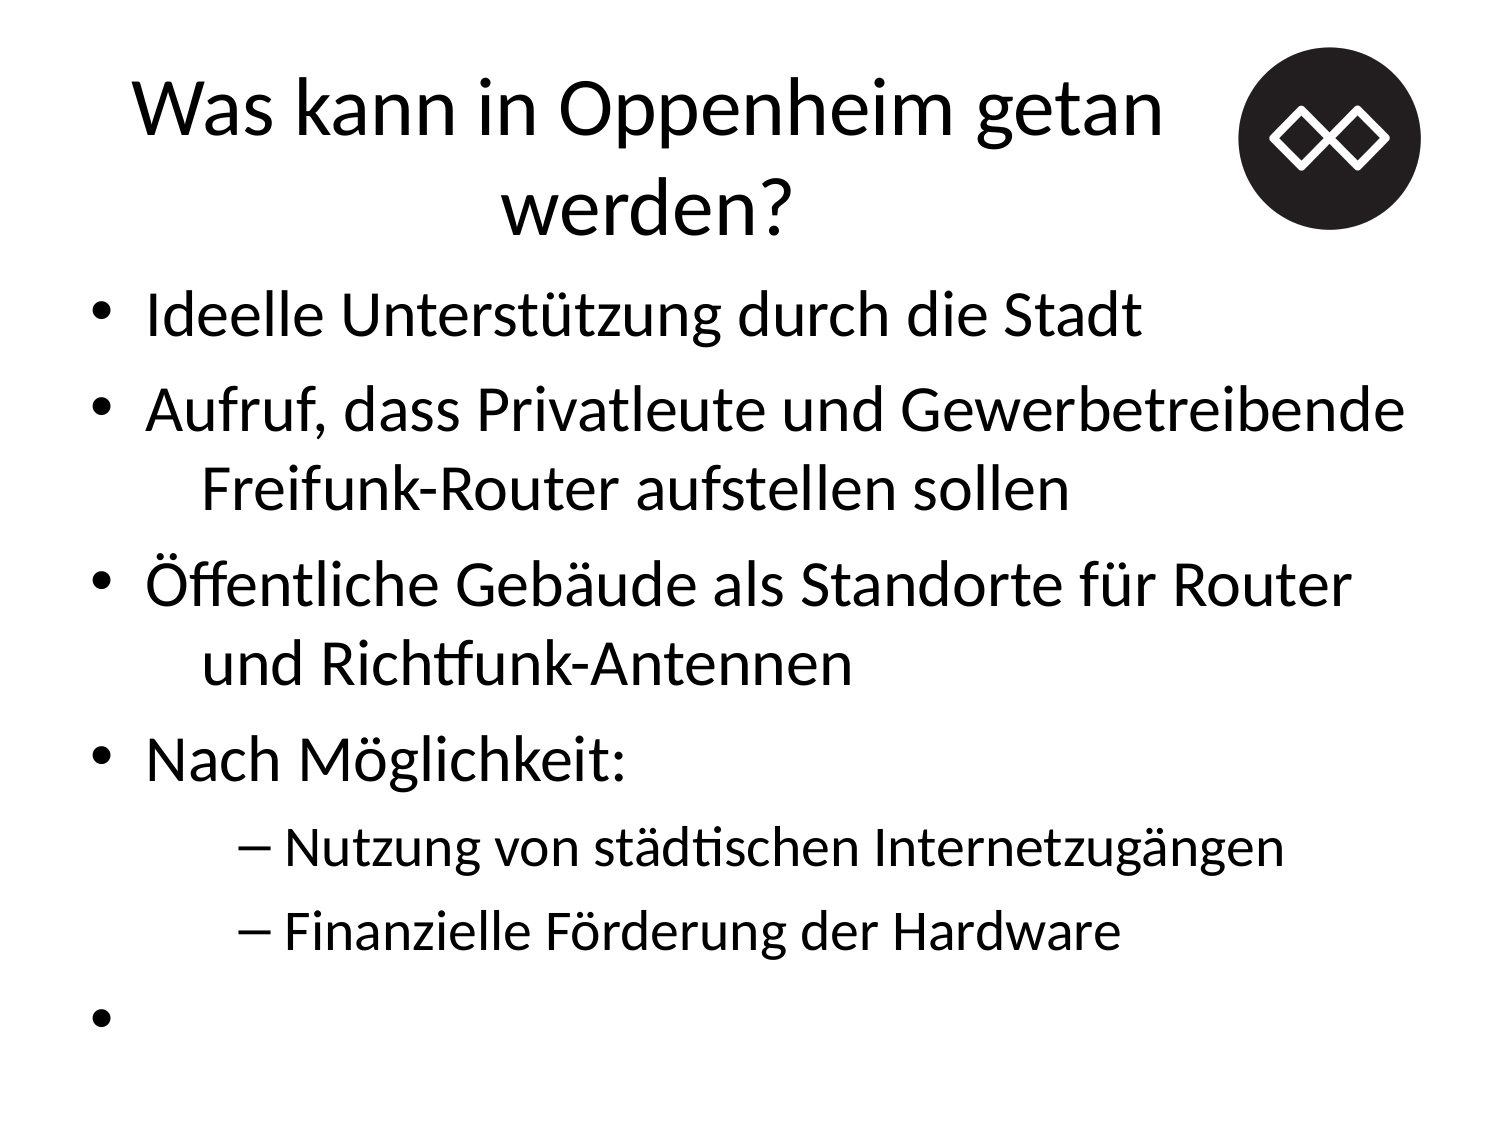

# Was kann in Oppenheim getan werden?
Ideelle Unterstützung durch die Stadt
Aufruf, dass Privatleute und Gewerbetreibende Freifunk-Router aufstellen sollen
Öffentliche Gebäude als Standorte für Router und Richtfunk-Antennen
Nach Möglichkeit:
Nutzung von städtischen Internetzugängen
Finanzielle Förderung der Hardware